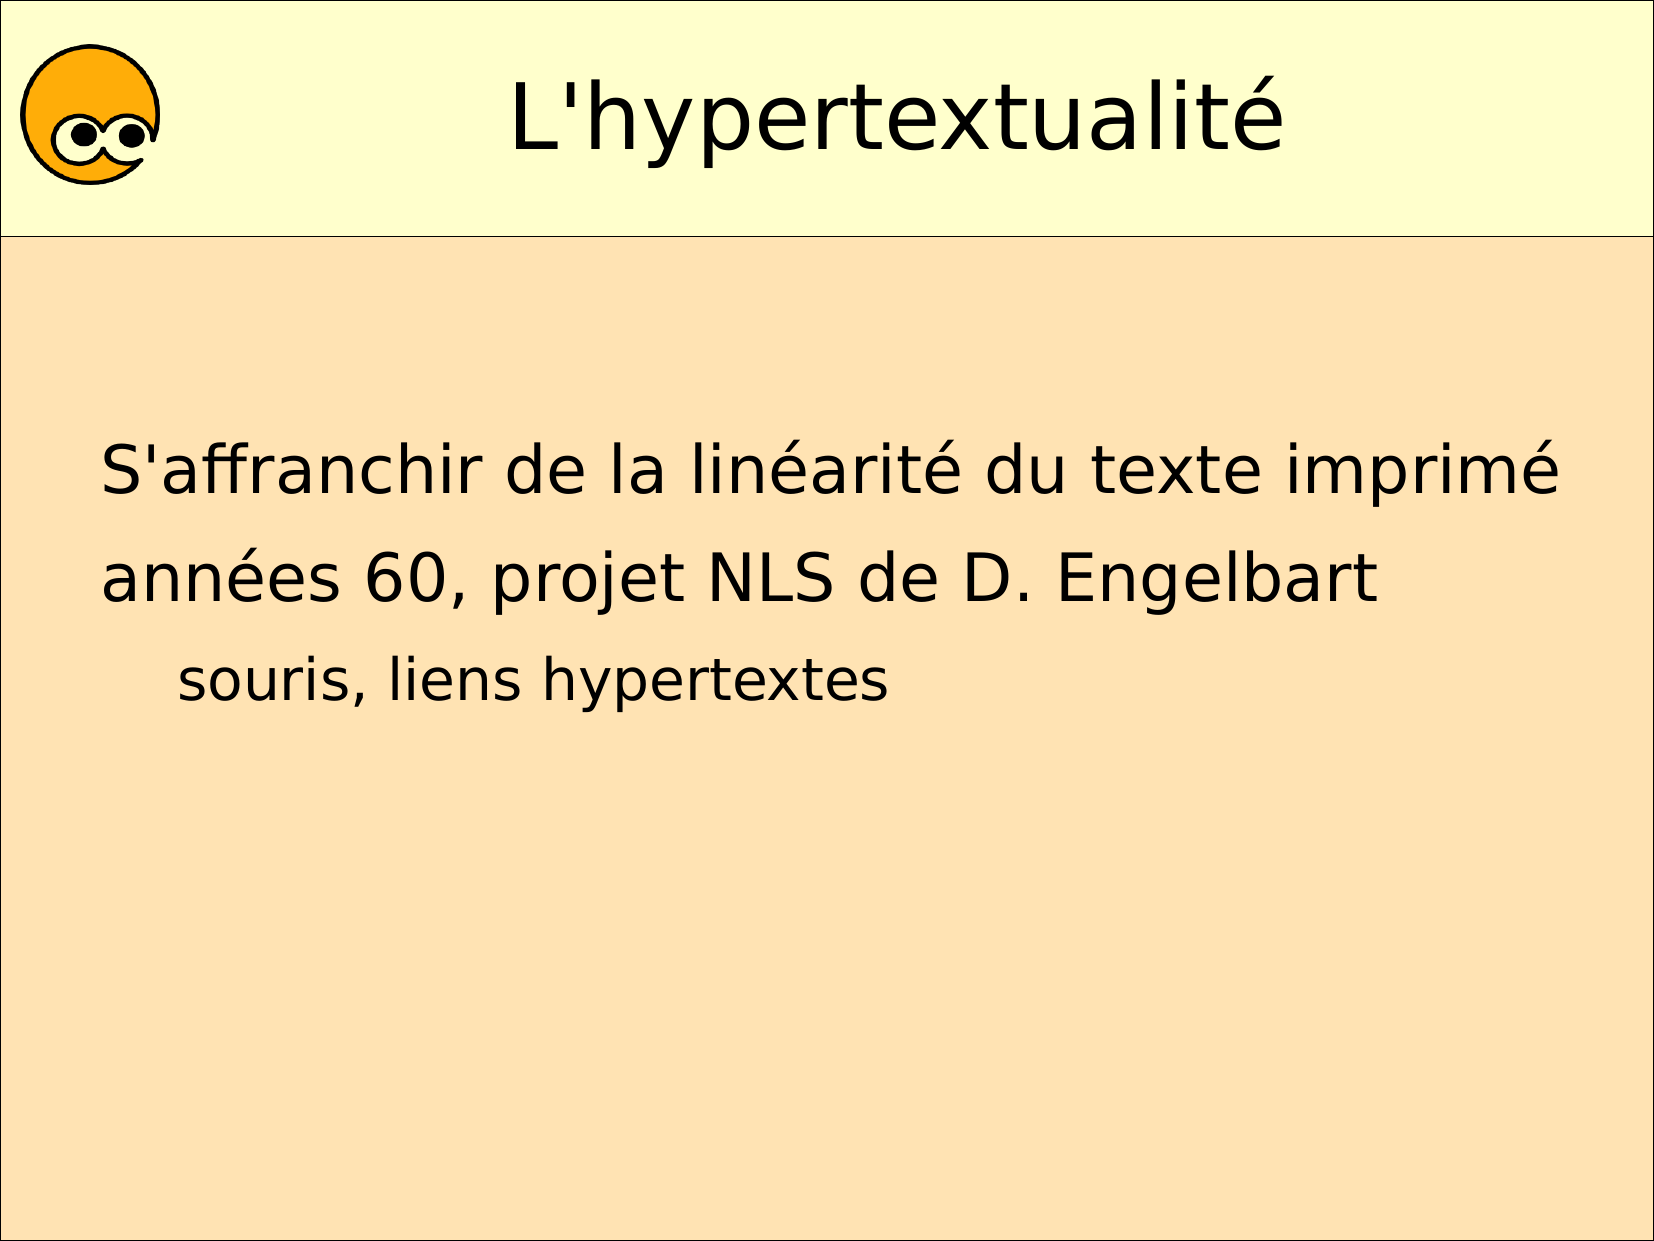

# L'hypertextualité
S'affranchir de la linéarité du texte imprimé
années 60, projet NLS de D. Engelbart
souris, liens hypertextes